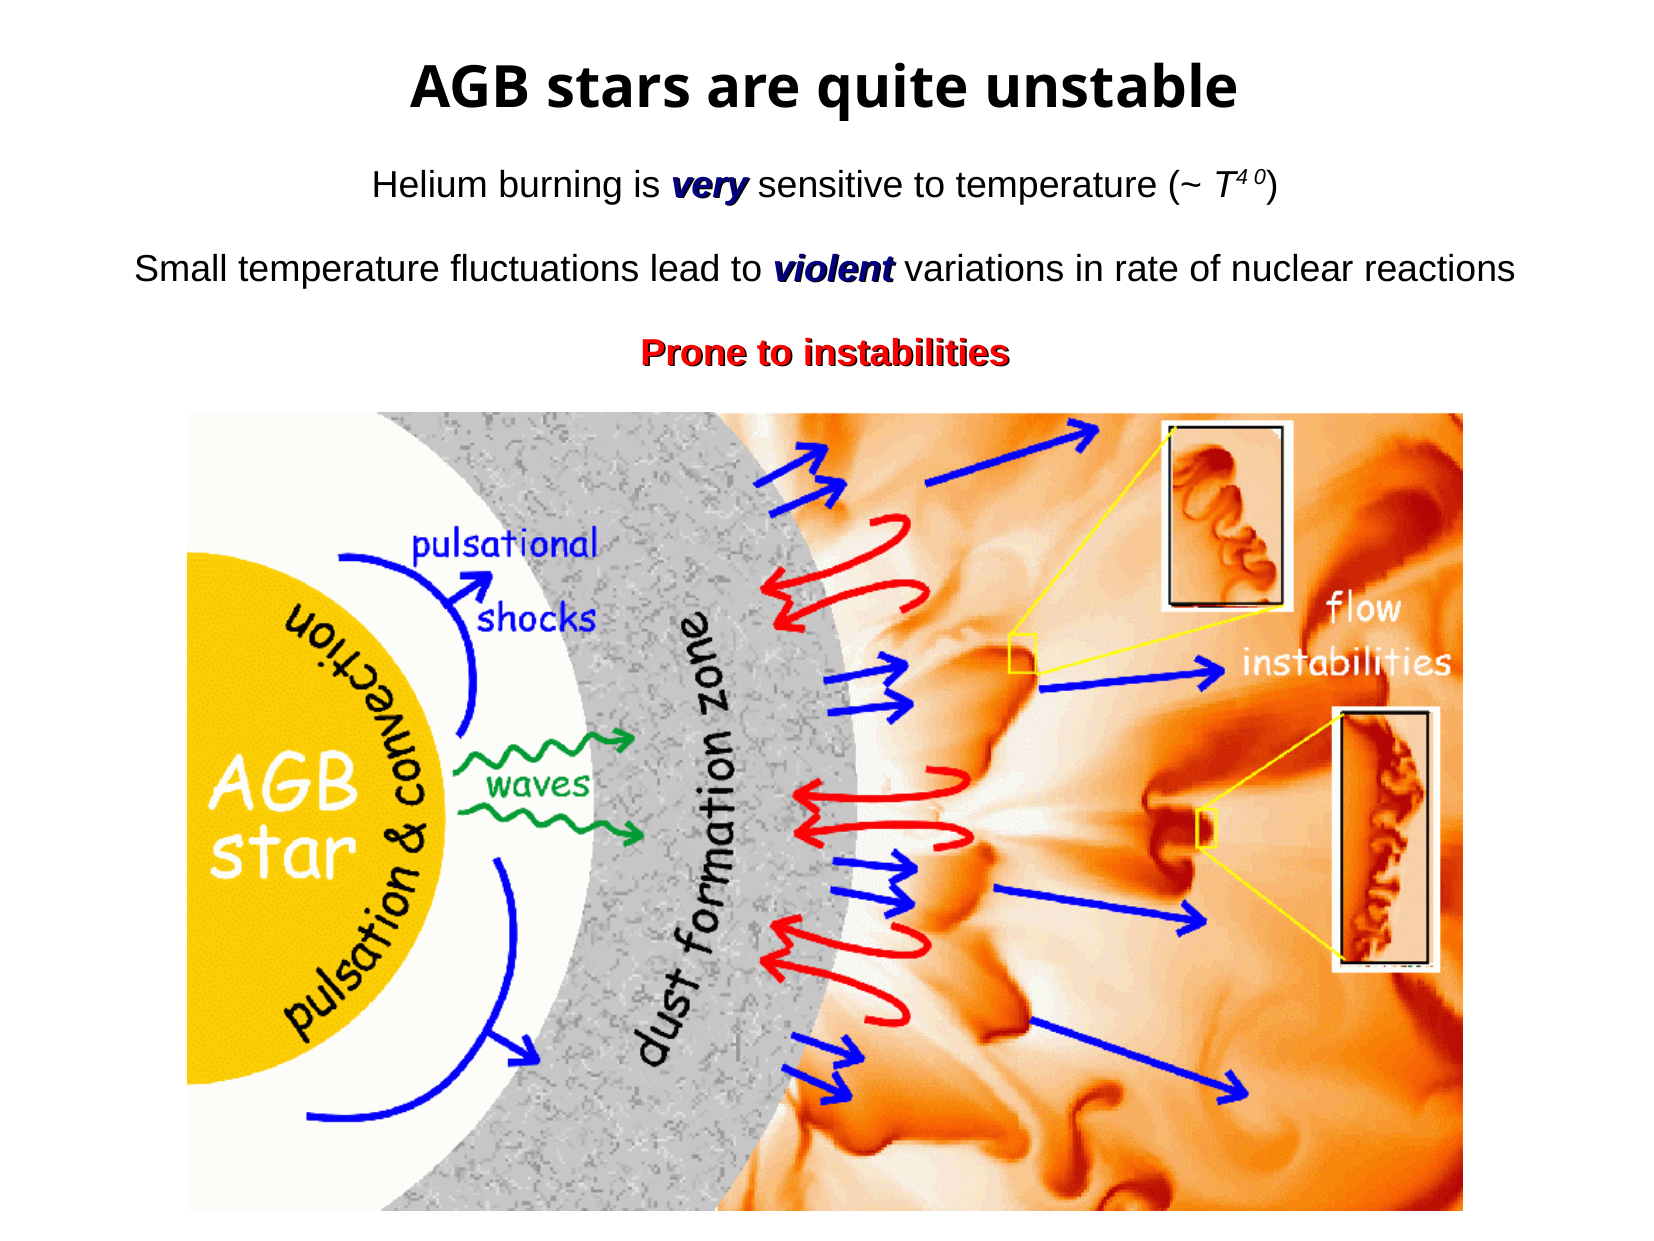

AGB stars are quite unstable
Helium burning is very sensitive to temperature (~ T4 0)
Small temperature fluctuations lead to violent variations in rate of nuclear reactions
Prone to instabilities